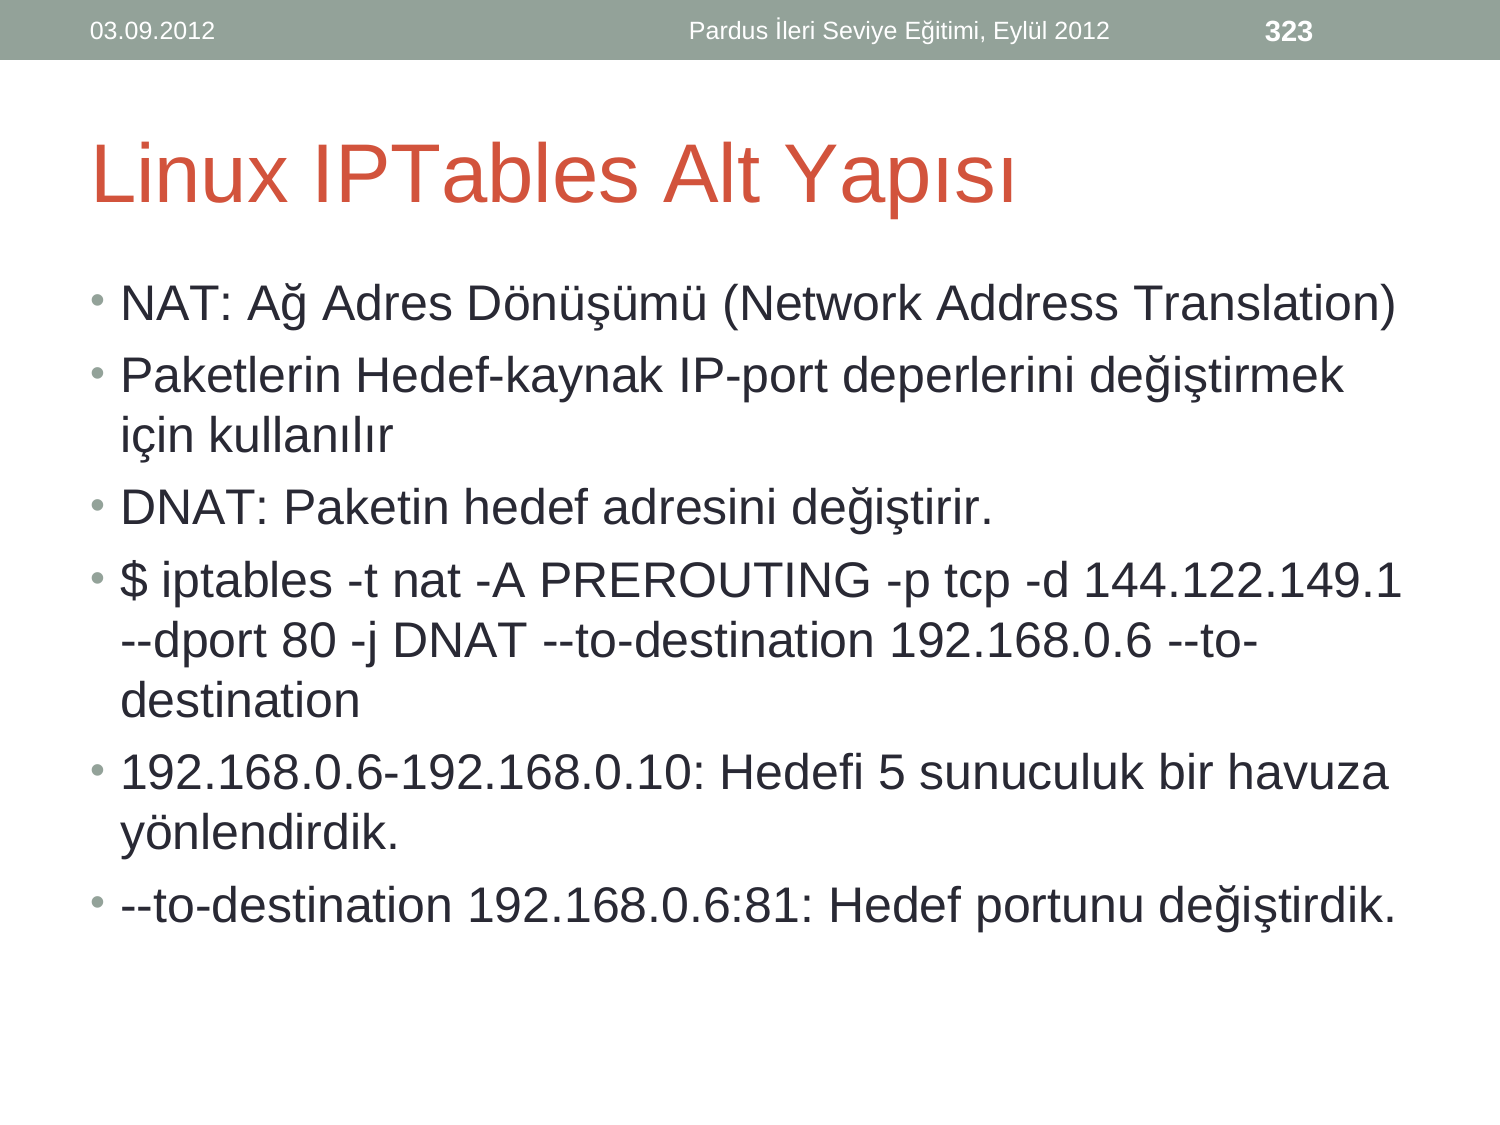

03.09.2012
Pardus İleri Seviye Eğitimi, Eylül 2012
# Linux IPTables Alt Yapısı
NAT: Ağ Adres Dönüşümü (Network Address Translation)
Paketlerin Hedef-kaynak IP-port deperlerini değiştirmek için kullanılır
DNAT: Paketin hedef adresini değiştirir.
$ iptables -t nat -A PREROUTING -p tcp -d 144.122.149.1 --dport 80 -j DNAT --to-destination 192.168.0.6 --to-destination
192.168.0.6-192.168.0.10: Hedefi 5 sunuculuk bir havuza yönlendirdik.
--to-destination 192.168.0.6:81: Hedef portunu değiştirdik.